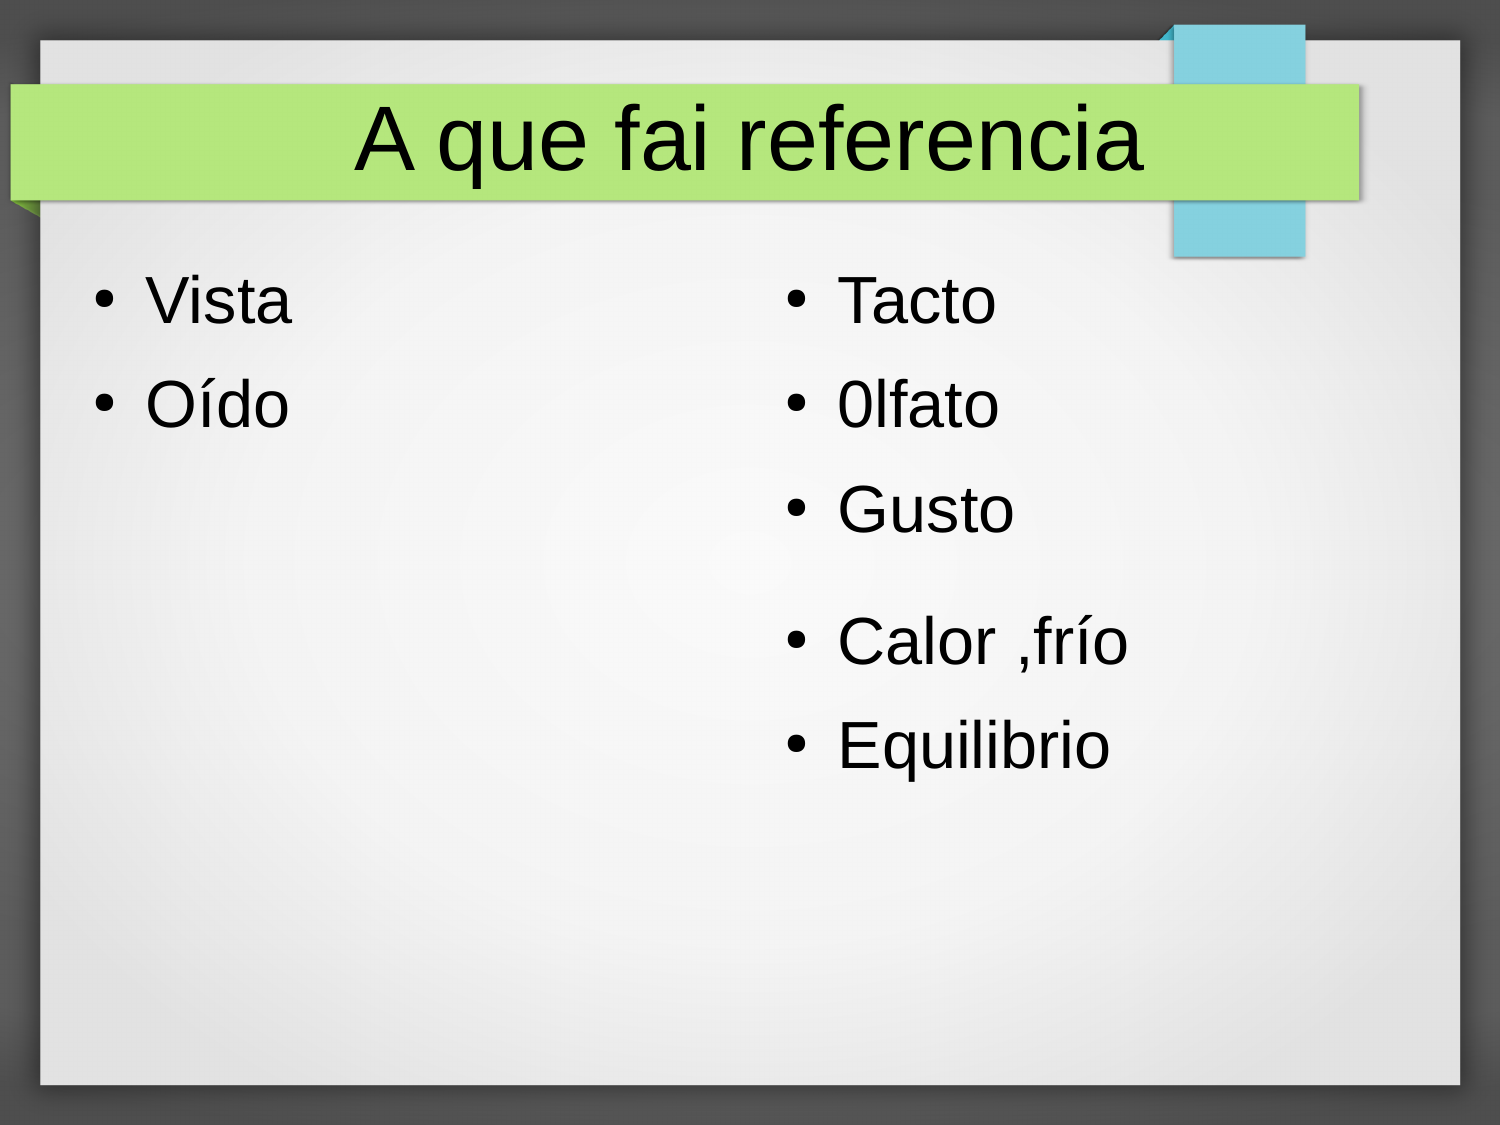

# A que fai referencia
Vista
Oído
Tacto
0lfato
Gusto
Calor ,frío
Equilibrio